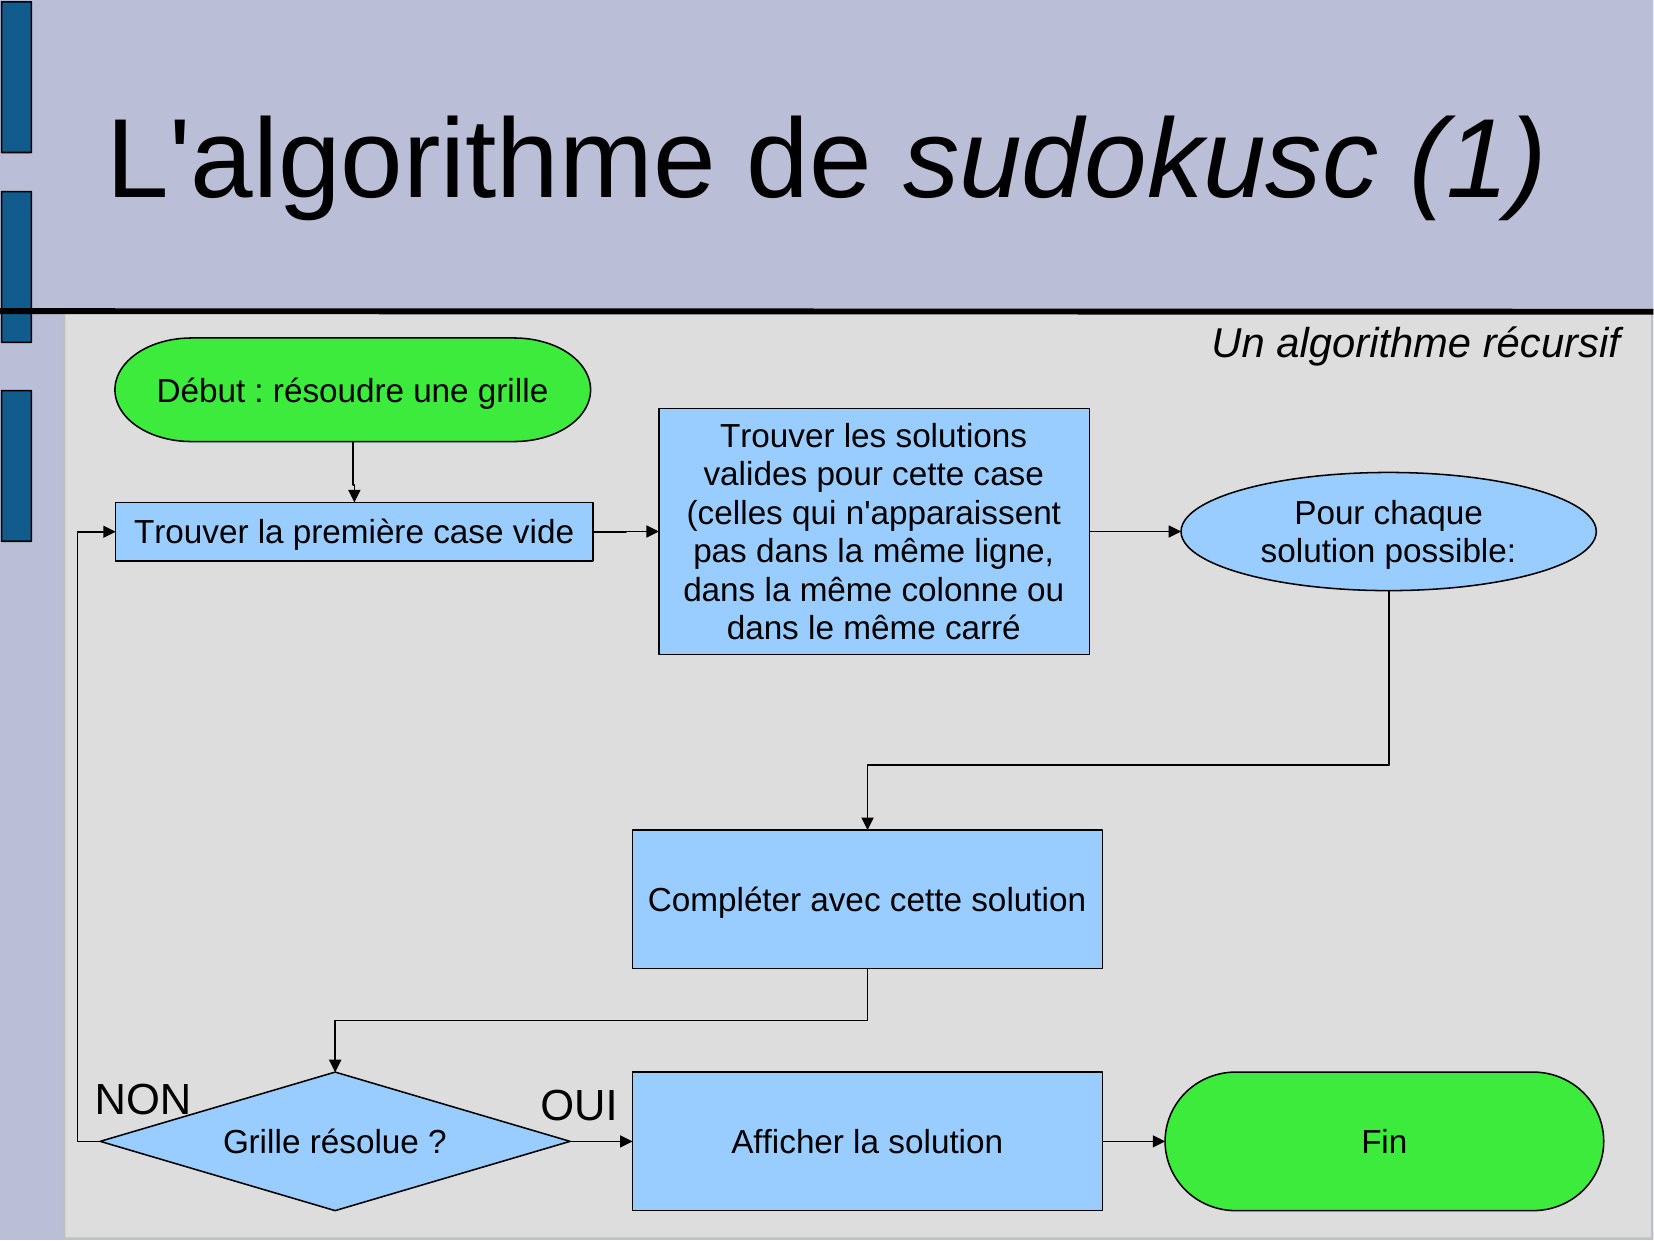

L'algorithme de sudokusc (1)
Un algorithme récursif
Début : résoudre une grille
Trouver les solutions valides pour cette case (celles qui n'apparaissent pas dans la même ligne, dans la même colonne ou dans le même carré
Pour chaque solution possible:
Trouver la première case vide
Compléter avec cette solution
NON
OUI
Grille résolue ?
Afficher la solution
Fin